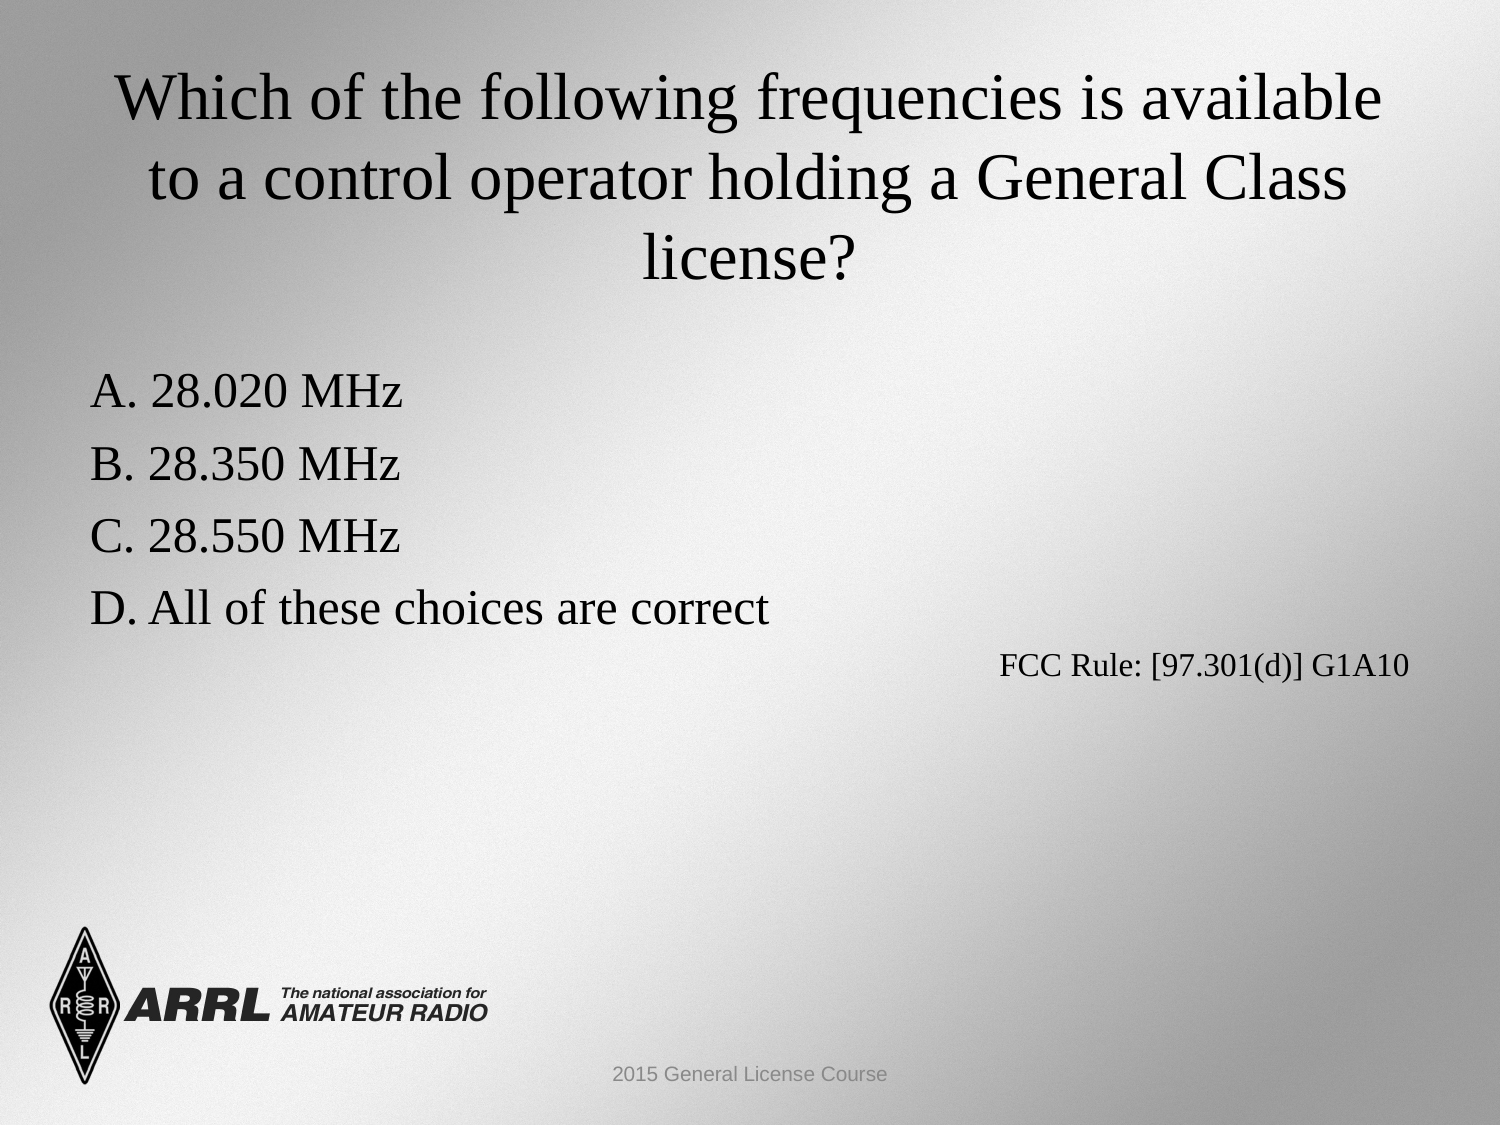

# Which of the following frequencies is available to a control operator holding a General Class license?
A. 28.020 MHz
B. 28.350 MHz
C. 28.550 MHz
D. All of these choices are correct
FCC Rule: [97.301(d)] G1A10
2015 General License Course